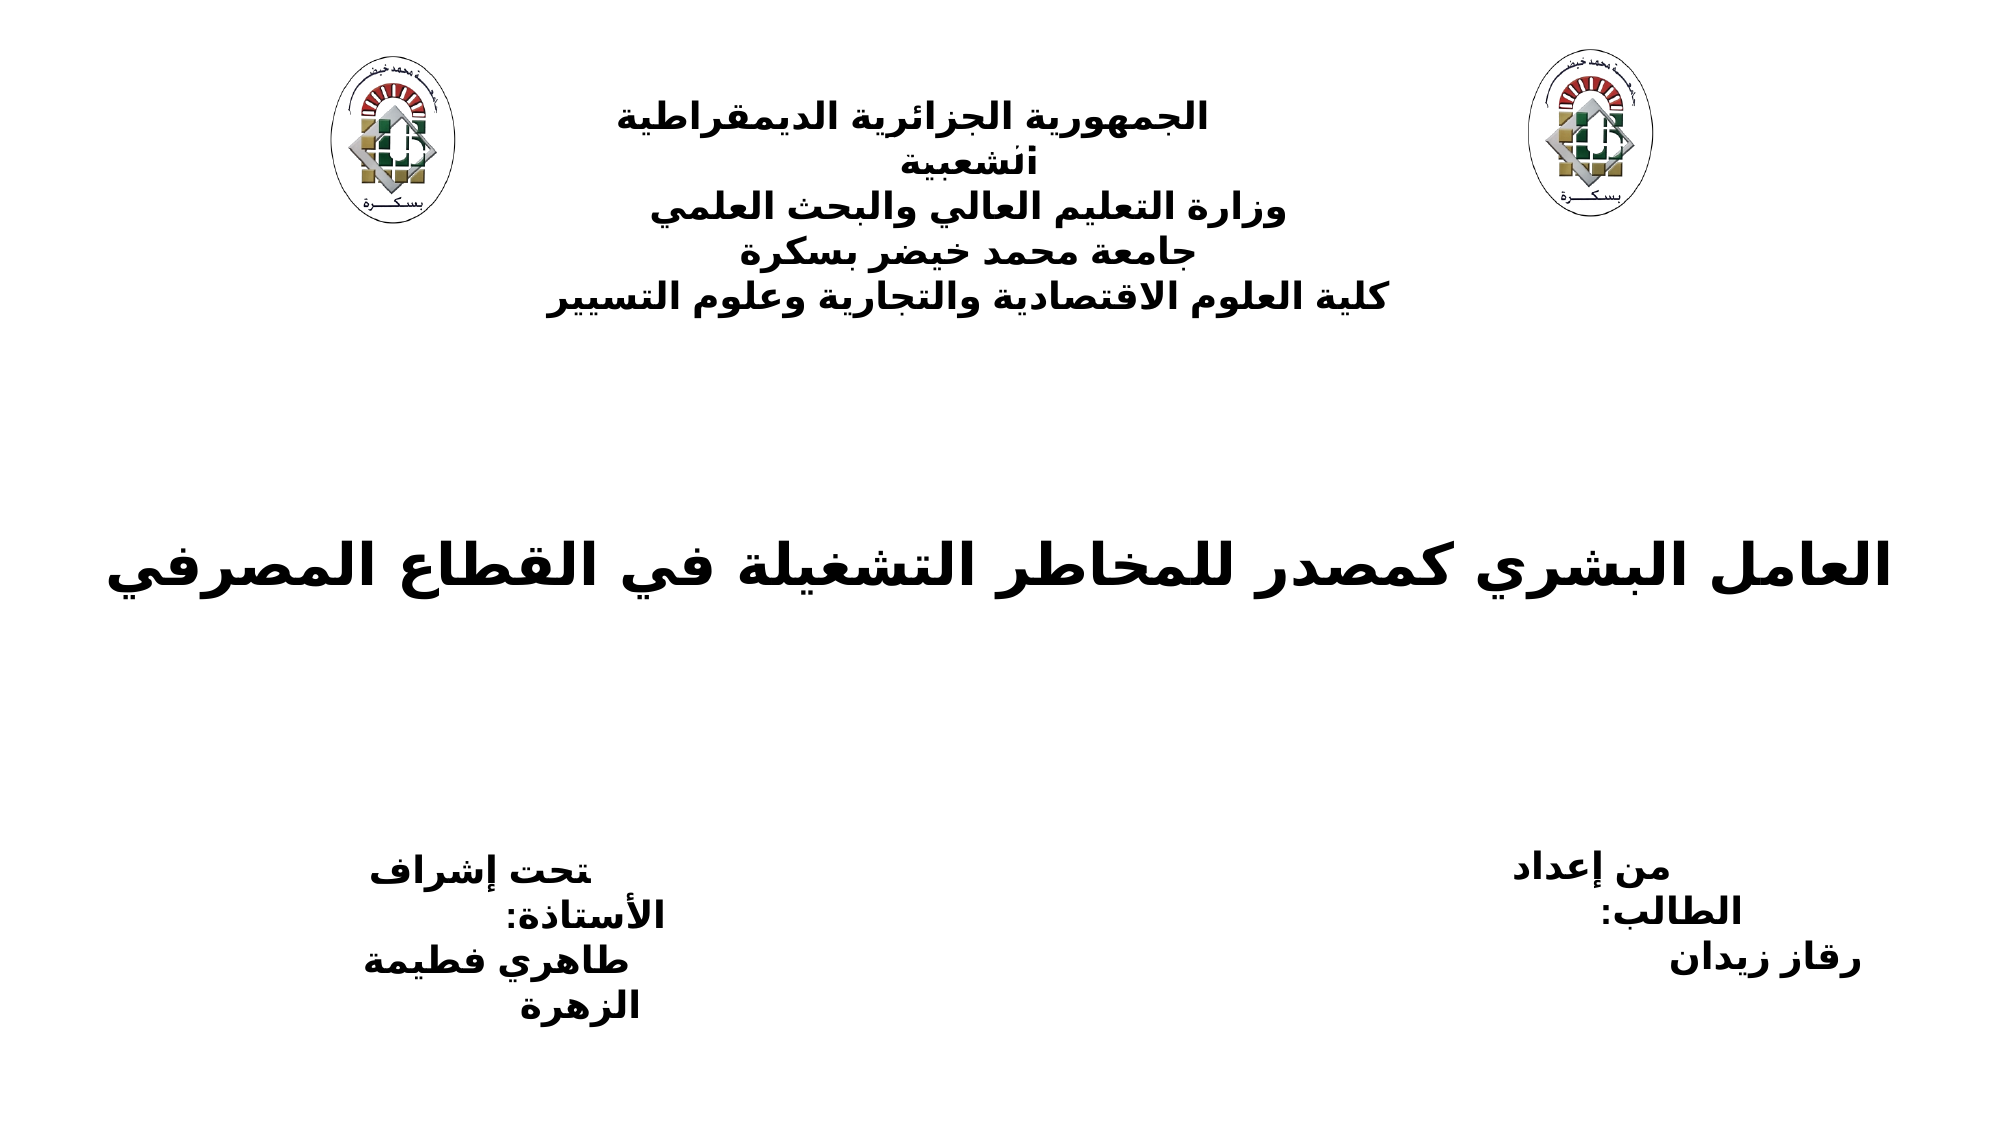

الجمهورية الجزائرية الديمقراطية الشعبية
وزارة الجمهورية الجزائرية الديمقراطية الشعبية
وزارة التعليم العالي والبحث العلمي
جامعة محمد خيضر بسكرة
كلية العلوم الاقتصادية والتجارية وعلوم التسيير
 العالي والبحث العلمي
جامعة محمد خيضر بسكرة
كلية العلوم الاقتصادية والتجارية وعلوم التسيير
بحث حول:
العامل البشري كمصدر للمخاطر التشغيلة في القطاع المصرفي
من إعدادمن إعداد الطالب:
رقاز زيدان يدان
تحت إشرافتحت إشراف الأستاذة:
 طاهري فطيمة الزهرة
جوهرة
السنة الجامعية
2020/2019